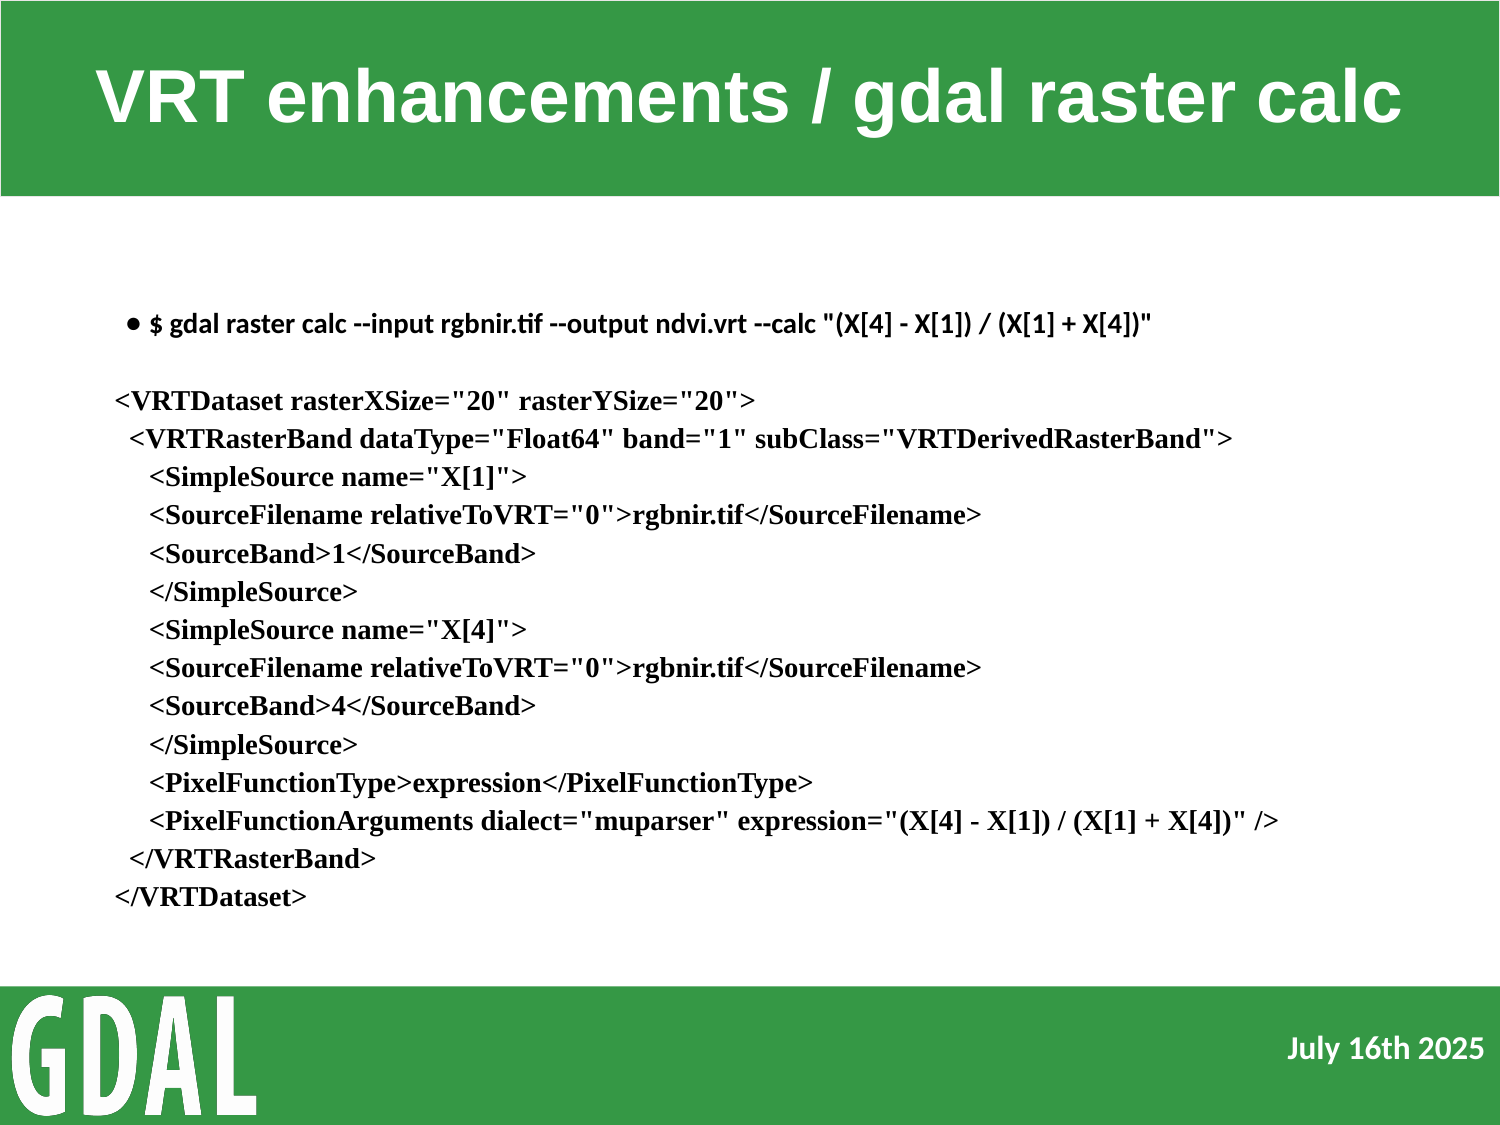

# VRT enhancements / gdal raster calc
$ gdal raster calc --input rgbnir.tif --output ndvi.vrt --calc "(X[4] - X[1]) / (X[1] + X[4])"
<VRTDataset rasterXSize="20" rasterYSize="20">
 <VRTRasterBand dataType="Float64" band="1" subClass="VRTDerivedRasterBand">
	<SimpleSource name="X[1]">
 	<SourceFilename relativeToVRT="0">rgbnir.tif</SourceFilename>
 	<SourceBand>1</SourceBand>
	</SimpleSource>
	<SimpleSource name="X[4]">
 	<SourceFilename relativeToVRT="0">rgbnir.tif</SourceFilename>
 	<SourceBand>4</SourceBand>
	</SimpleSource>
	<PixelFunctionType>expression</PixelFunctionType>
	<PixelFunctionArguments dialect="muparser" expression="(X[4] - X[1]) / (X[1] + X[4])" />
 </VRTRasterBand>
</VRTDataset>